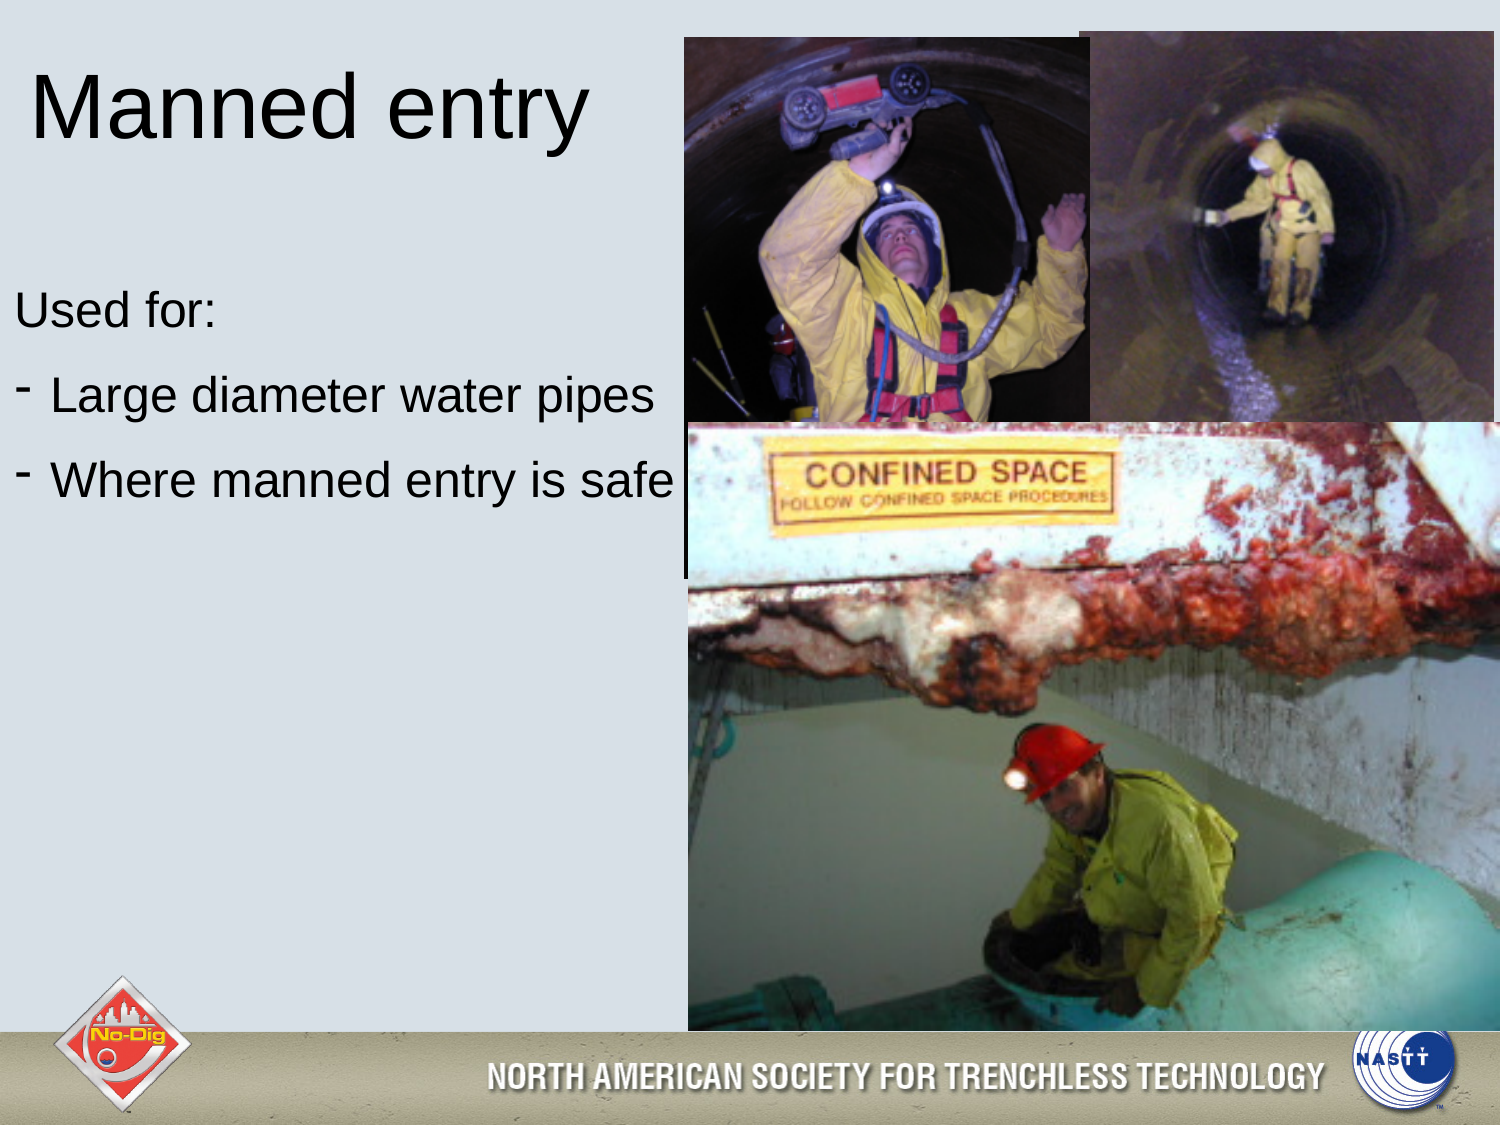

Manned entry
Used for:
Large diameter water pipes
Where manned entry is safe